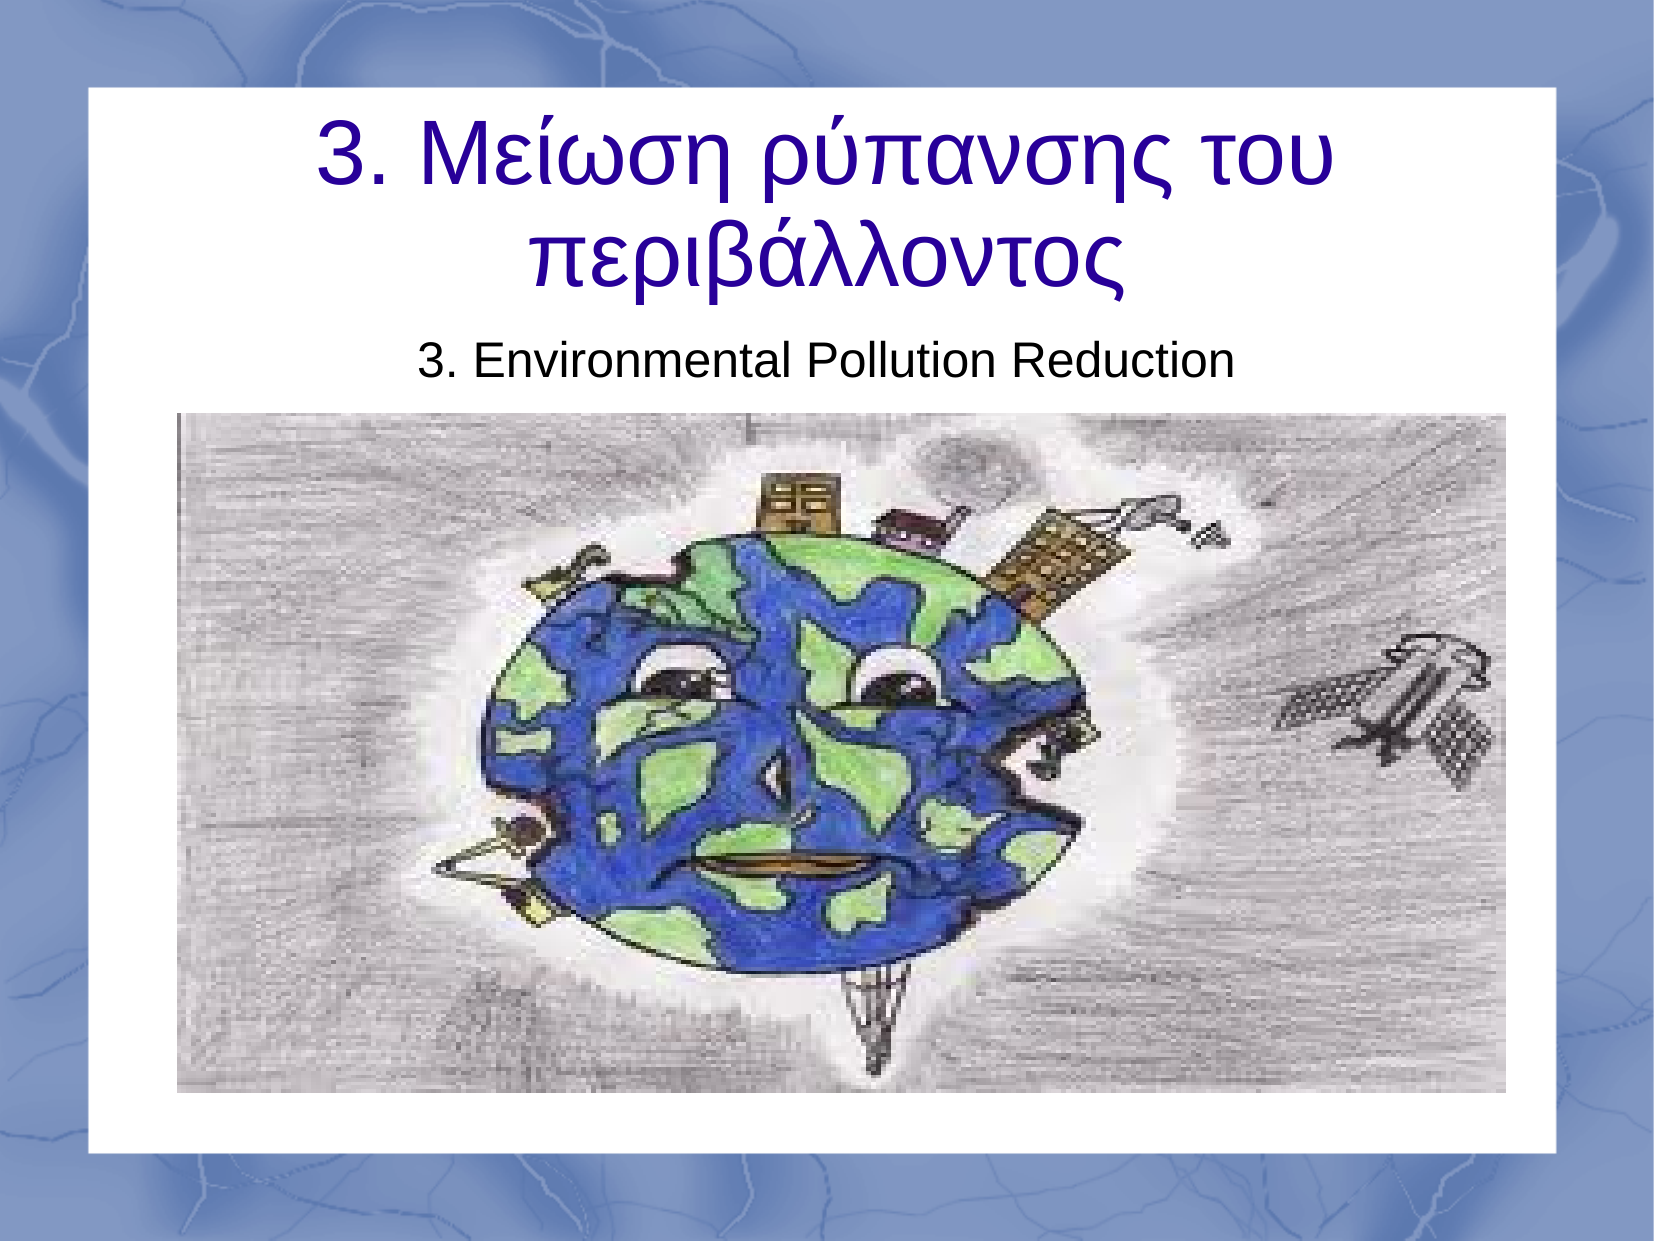

# 3. Μείωση ρύπανσης του περιβάλλοντος
3. Environmental Pollution Reduction